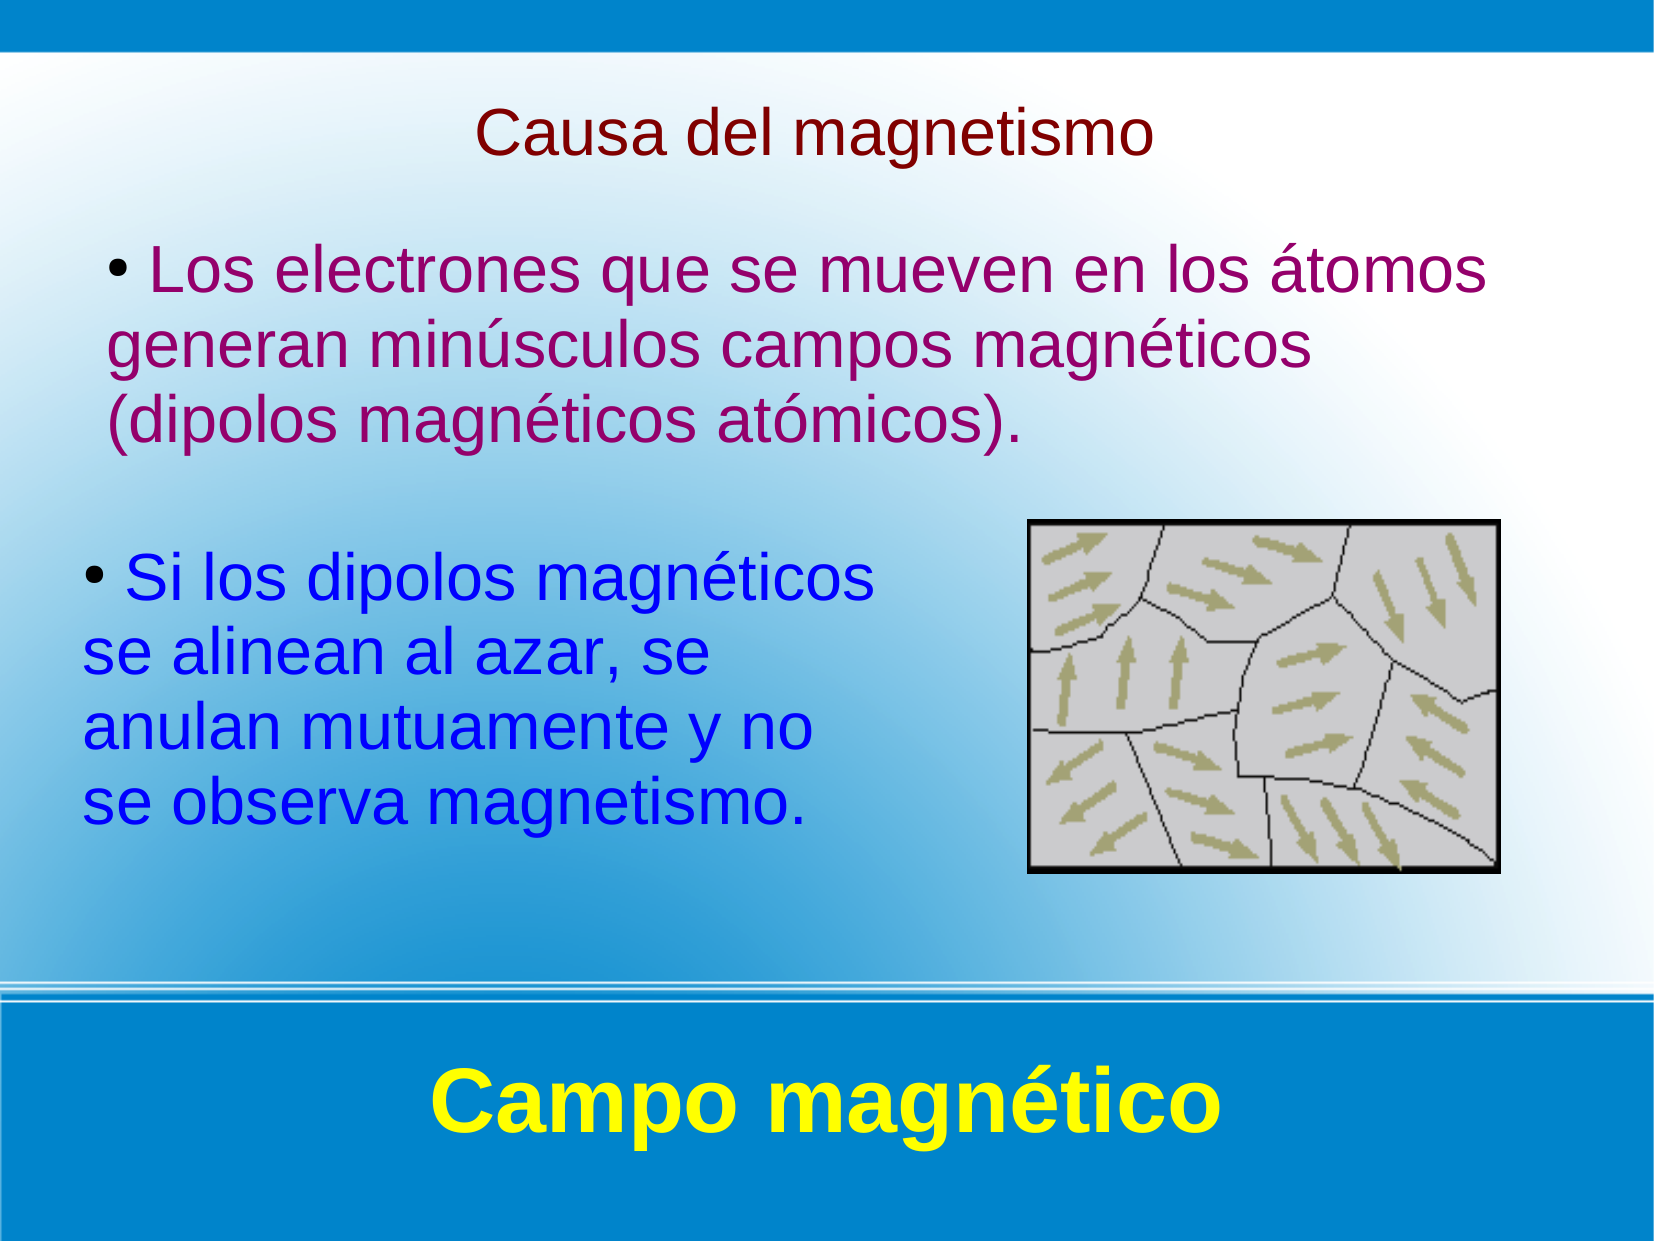

Causa del magnetismo
 Los electrones que se mueven en los átomos generan minúsculos campos magnéticos (dipolos magnéticos atómicos).
 Si los dipolos magnéticos se alinean al azar, se anulan mutuamente y no se observa magnetismo.
# Campo magnético